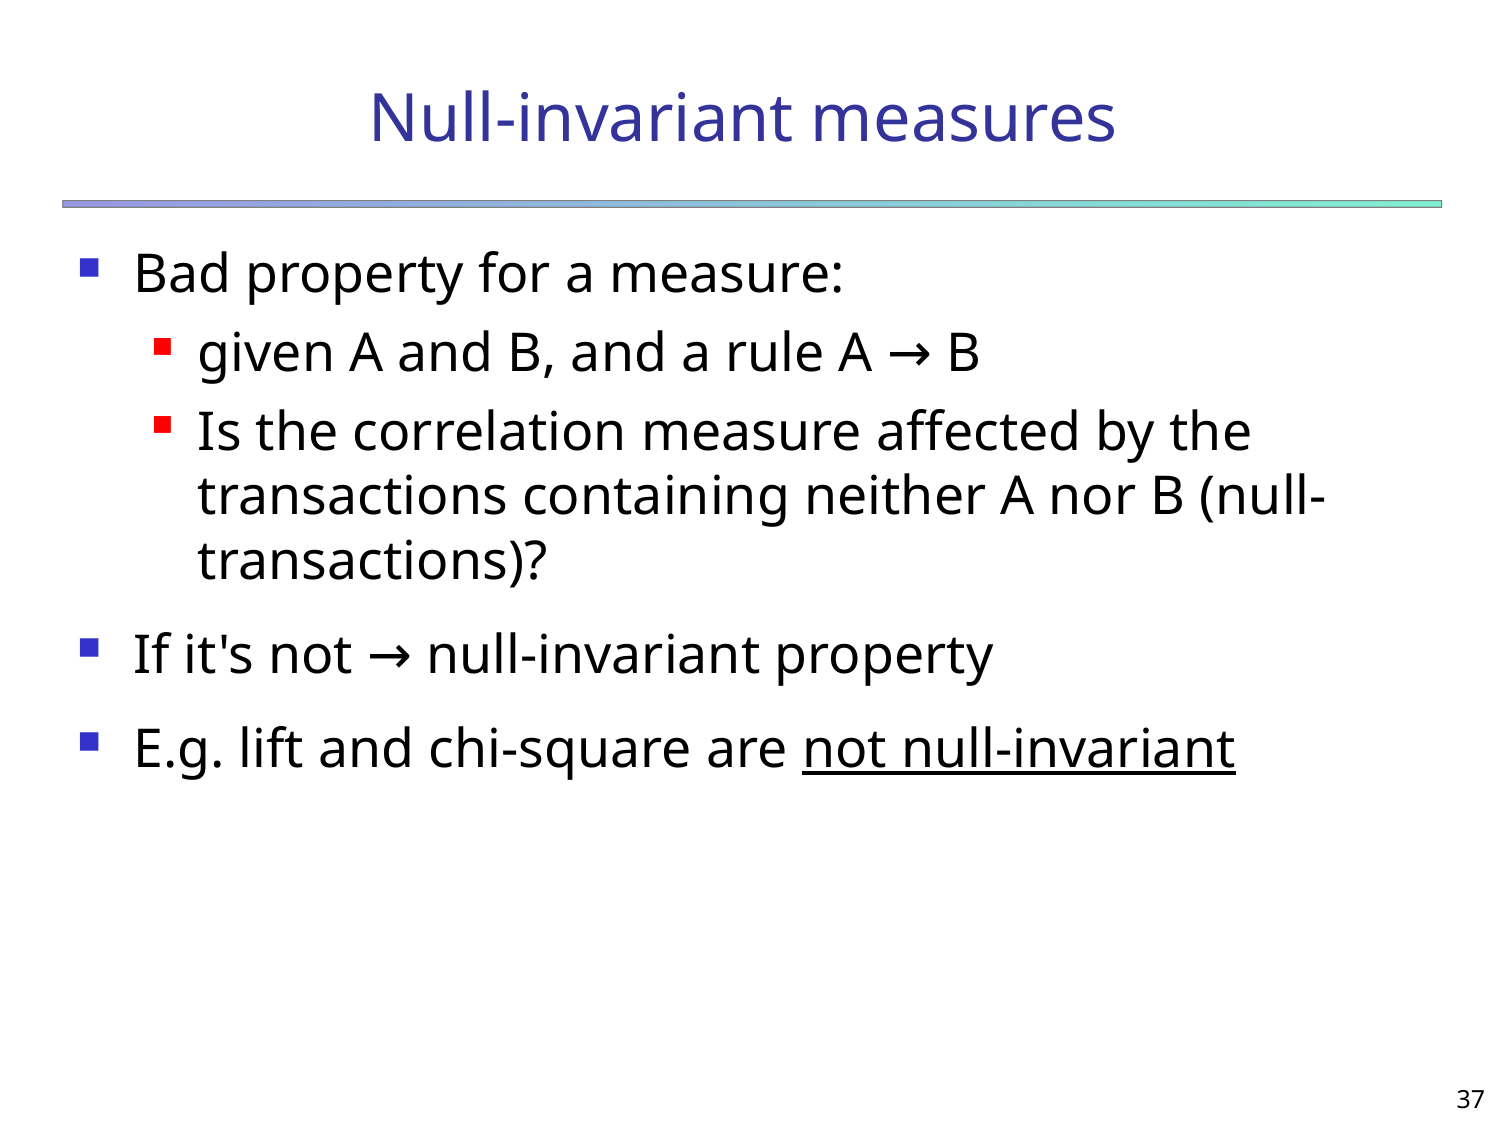

# Null-invariant measures
Bad property for a measure:
given A and B, and a rule A → B
Is the correlation measure affected by the transactions containing neither A nor B (null-transactions)?
If it's not → null-invariant property
E.g. lift and chi-square are not null-invariant